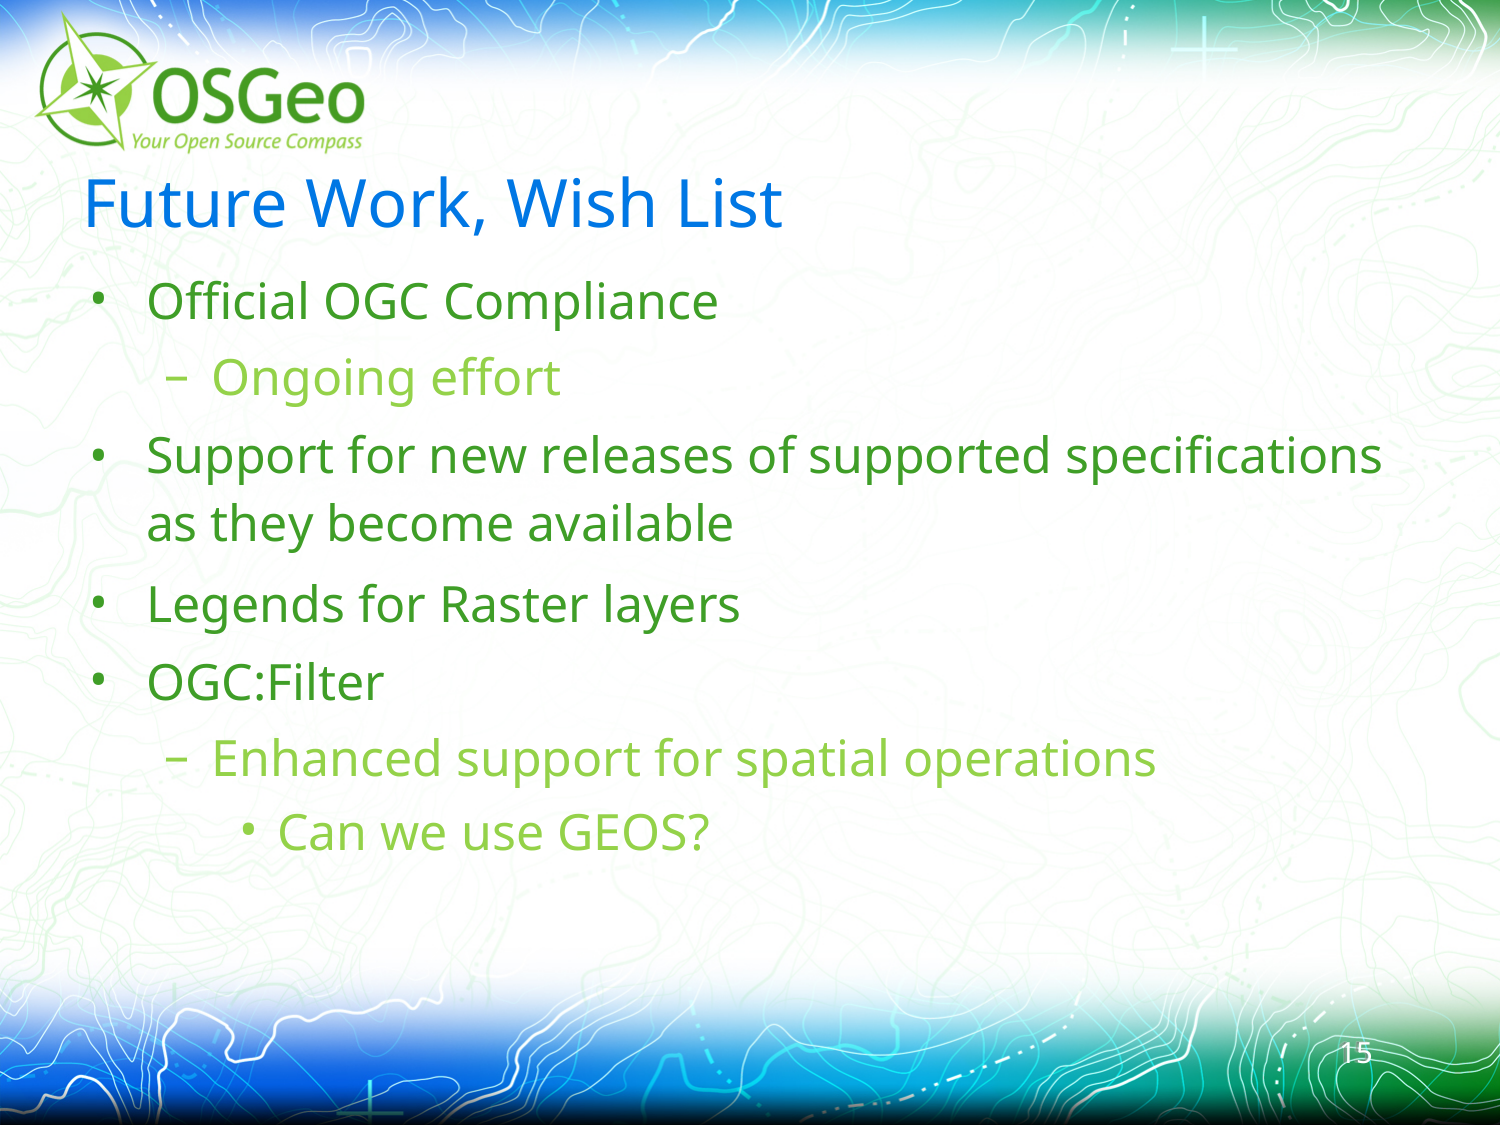

# Future Work, Wish List
Official OGC Compliance
Ongoing effort
Support for new releases of supported specifications as they become available
Legends for Raster layers
OGC:Filter
Enhanced support for spatial operations
Can we use GEOS?
15